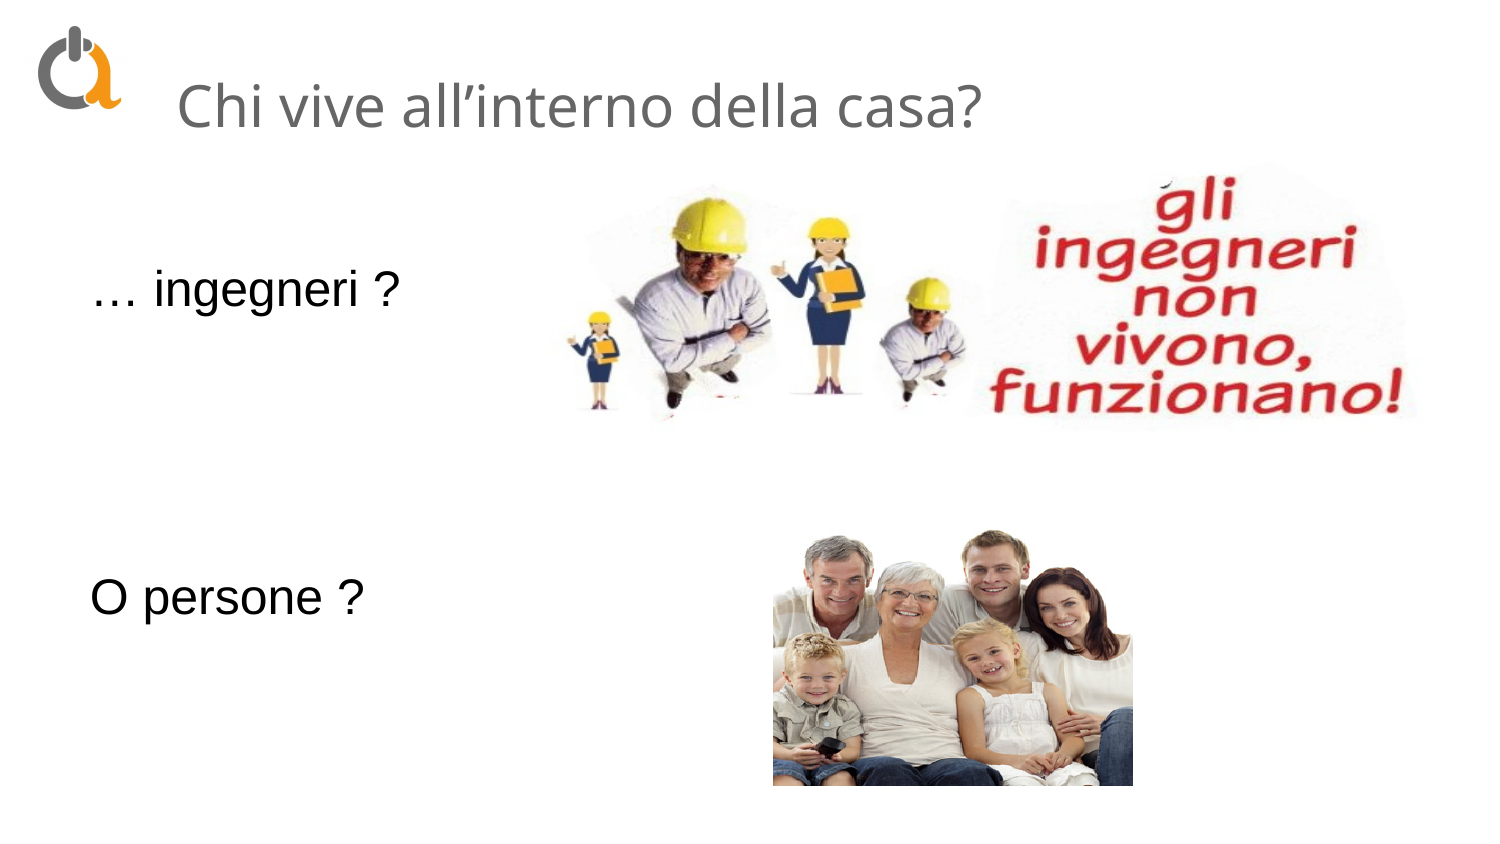

# Chi vive all’interno della casa?
… ingegneri ?
O persone ?